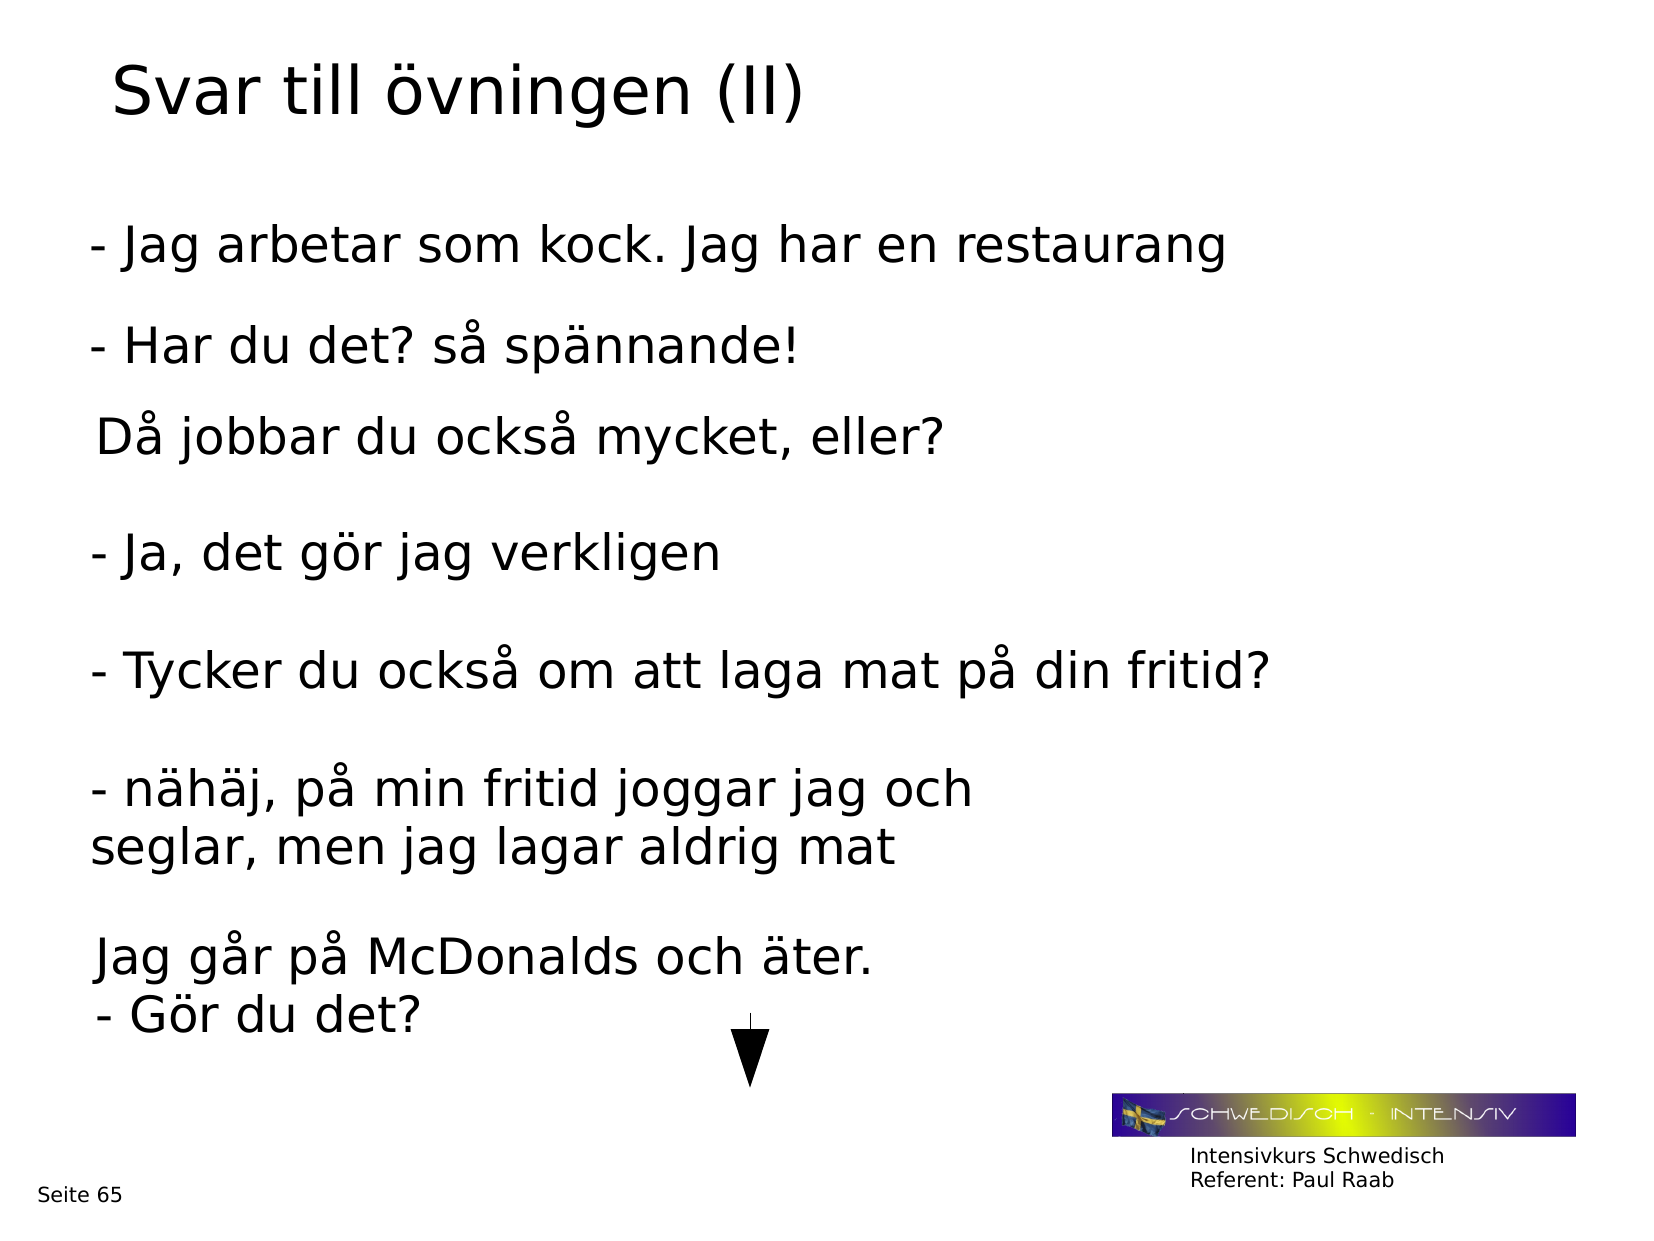

Svar till övningen (II)
- Jag arbetar som kock. Jag har en restaurang
- Har du det? så spännande!
Då jobbar du också mycket, eller?
- Ja, det gör jag verkligen
- Tycker du också om att laga mat på din fritid?
- nähäj, på min fritid joggar jag och seglar, men jag lagar aldrig mat
Jag går på McDonalds och äter.
- Gör du det?